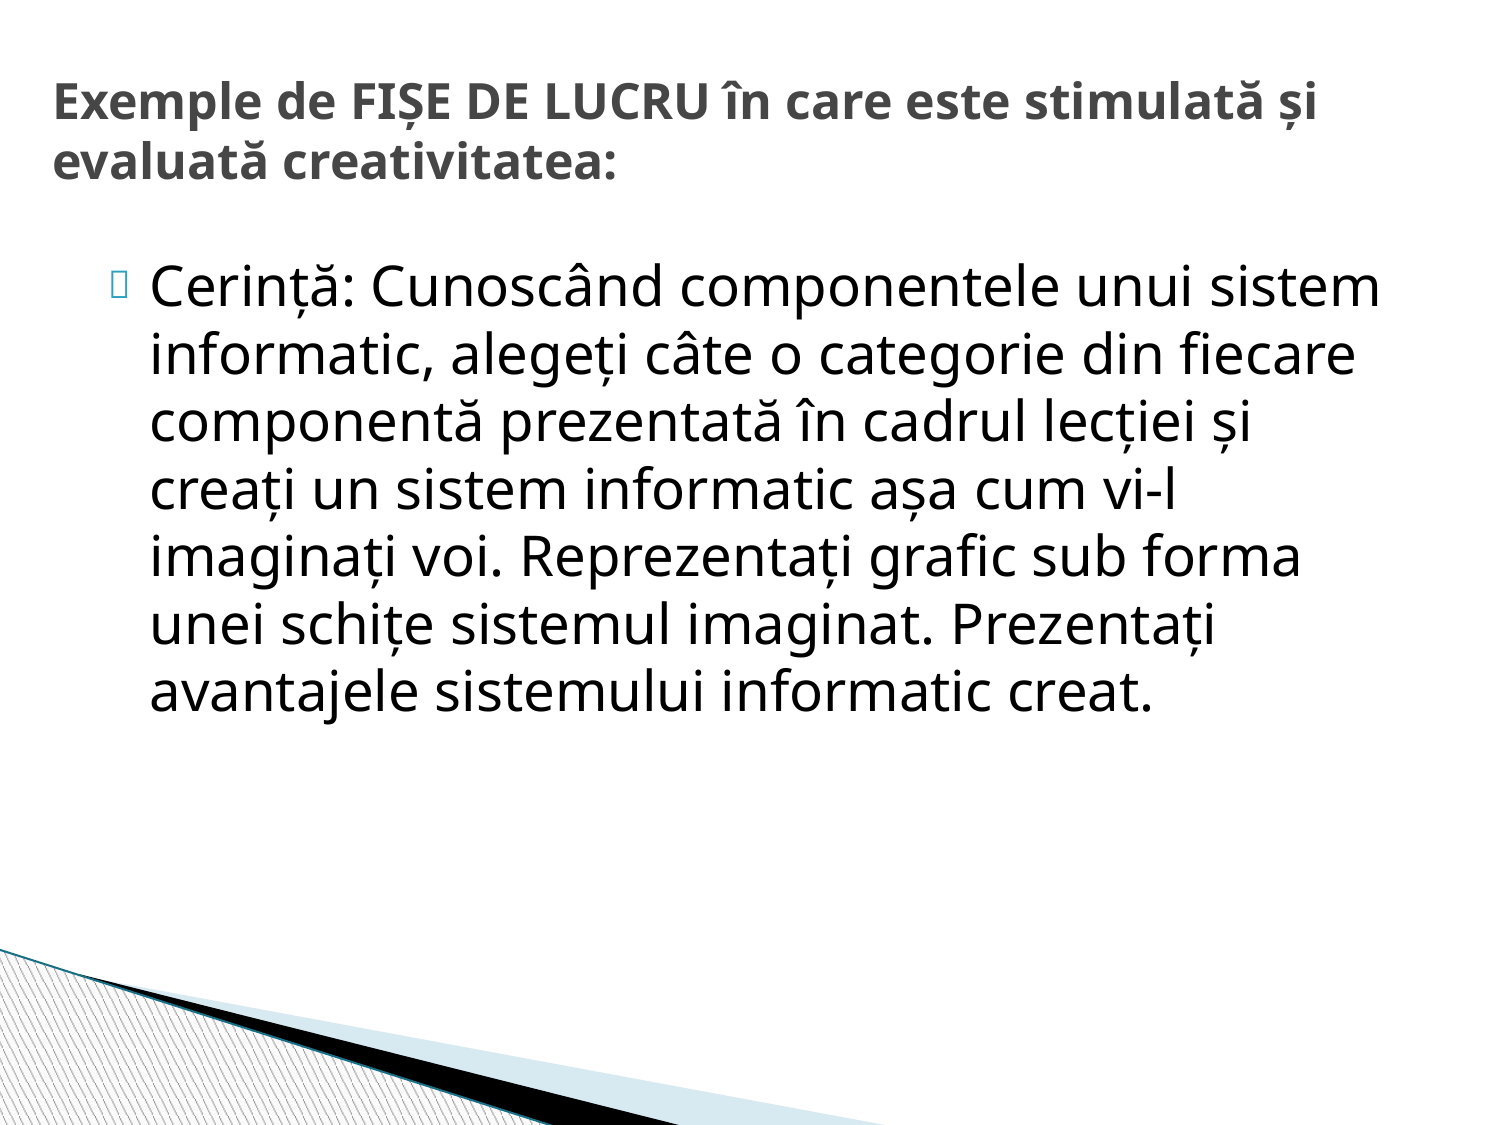

Exemple de FIȘE DE LUCRU în care este stimulată și evaluată creativitatea:
# Cerință: Cunoscând componentele unui sistem informatic, alegeți câte o categorie din fiecare componentă prezentată în cadrul lecției și creați un sistem informatic așa cum vi-l imaginați voi. Reprezentați grafic sub forma unei schițe sistemul imaginat. Prezentați avantajele sistemului informatic creat.